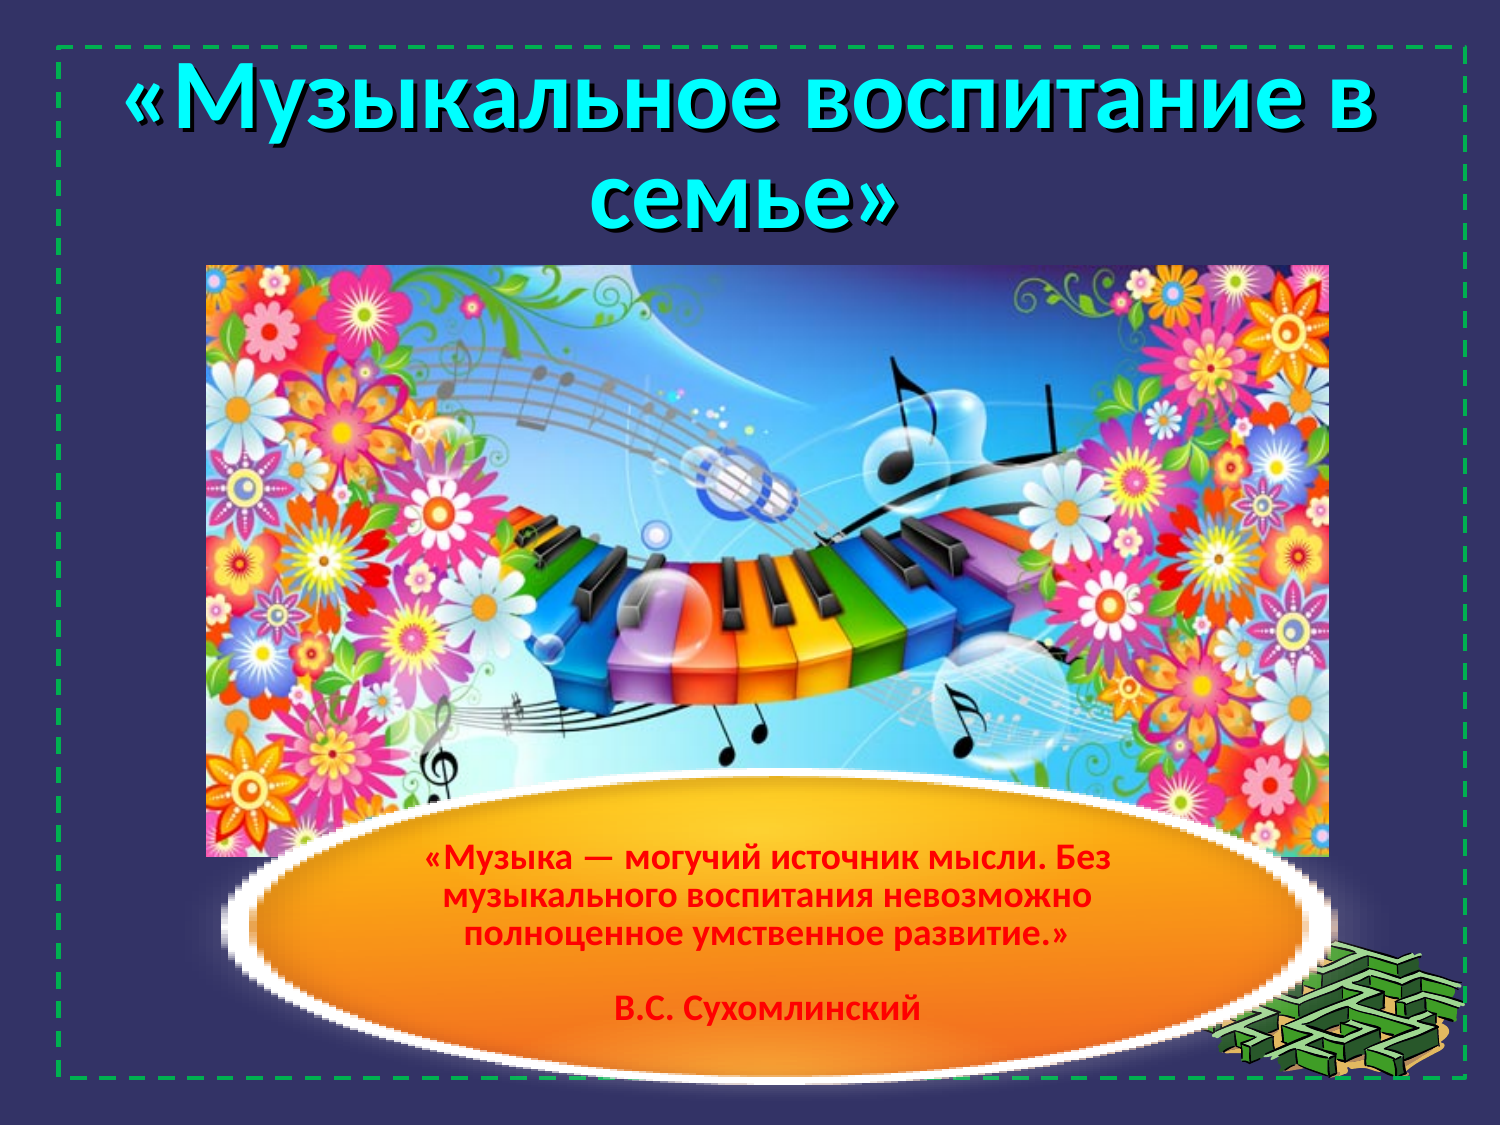

«Музыкальное воспитание в семье»
«Музыка — могучий источник мысли. Без музыкального воспитания невозможно полноценное умственное развитие.»
В.С. Сухомлинский